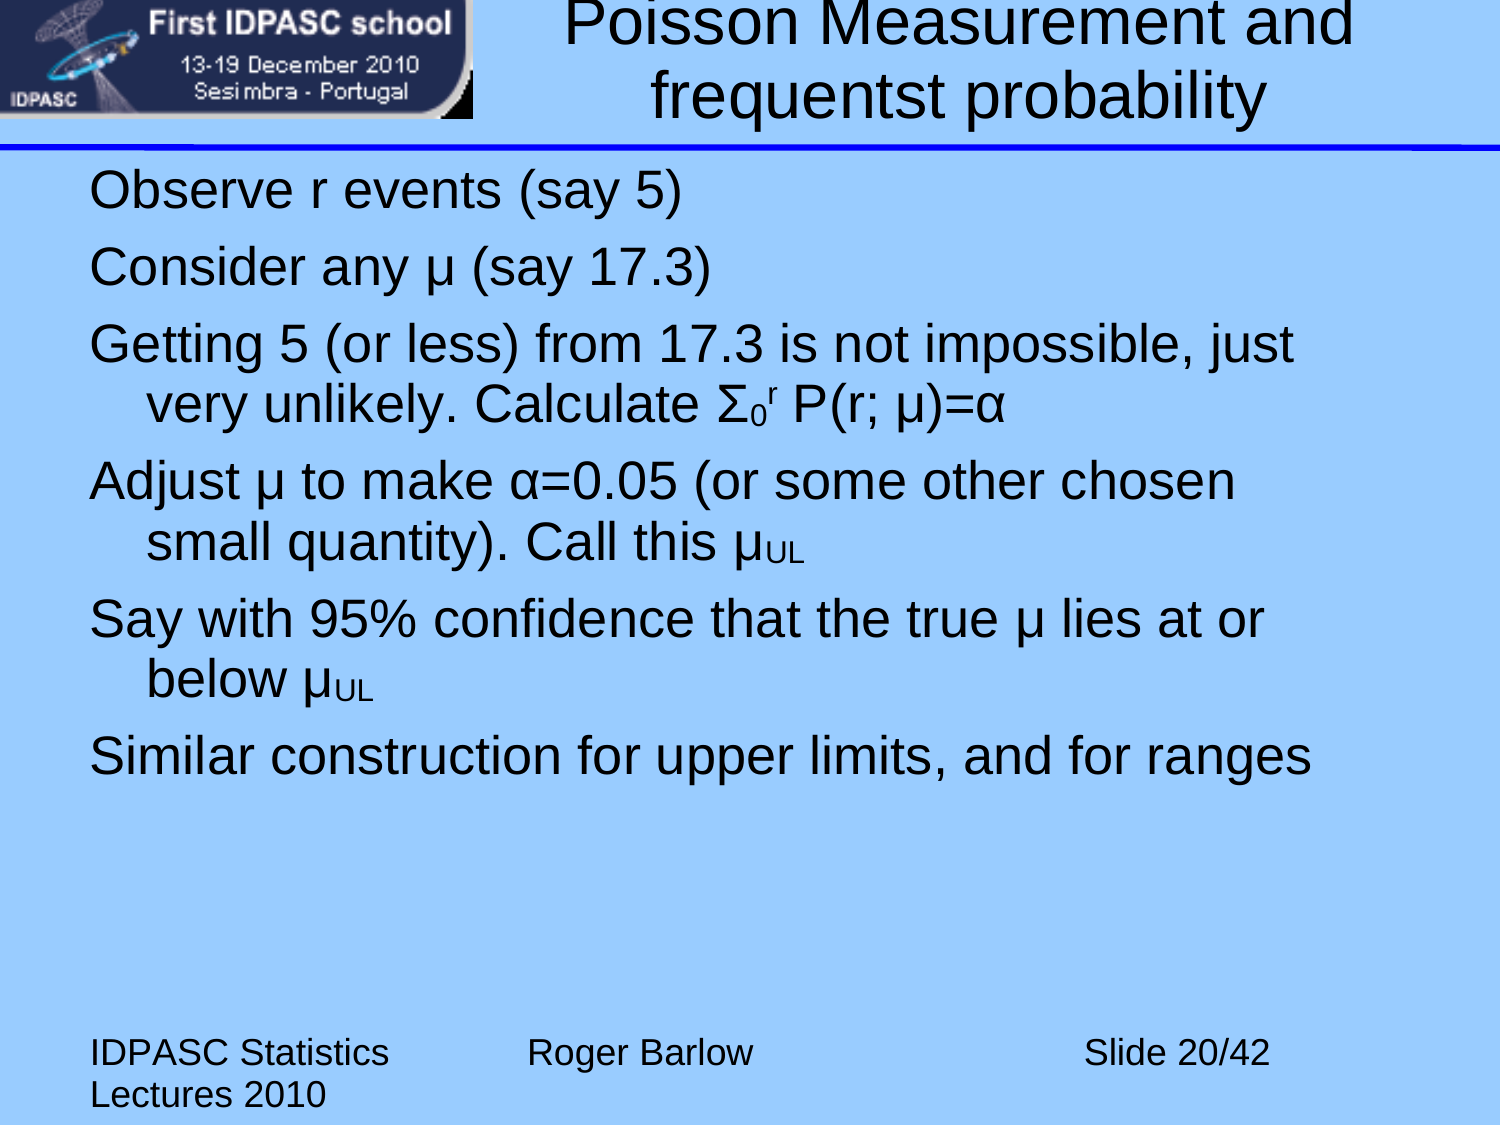

# Poisson Measurement and frequentst probability
Observe r events (say 5)
Consider any μ (say 17.3)
Getting 5 (or less) from 17.3 is not impossible, just very unlikely. Calculate Σ0r P(r; μ)=α
Adjust μ to make α=0.05 (or some other chosen small quantity). Call this μUL
Say with 95% confidence that the true μ lies at or below μUL
Similar construction for upper limits, and for ranges
20